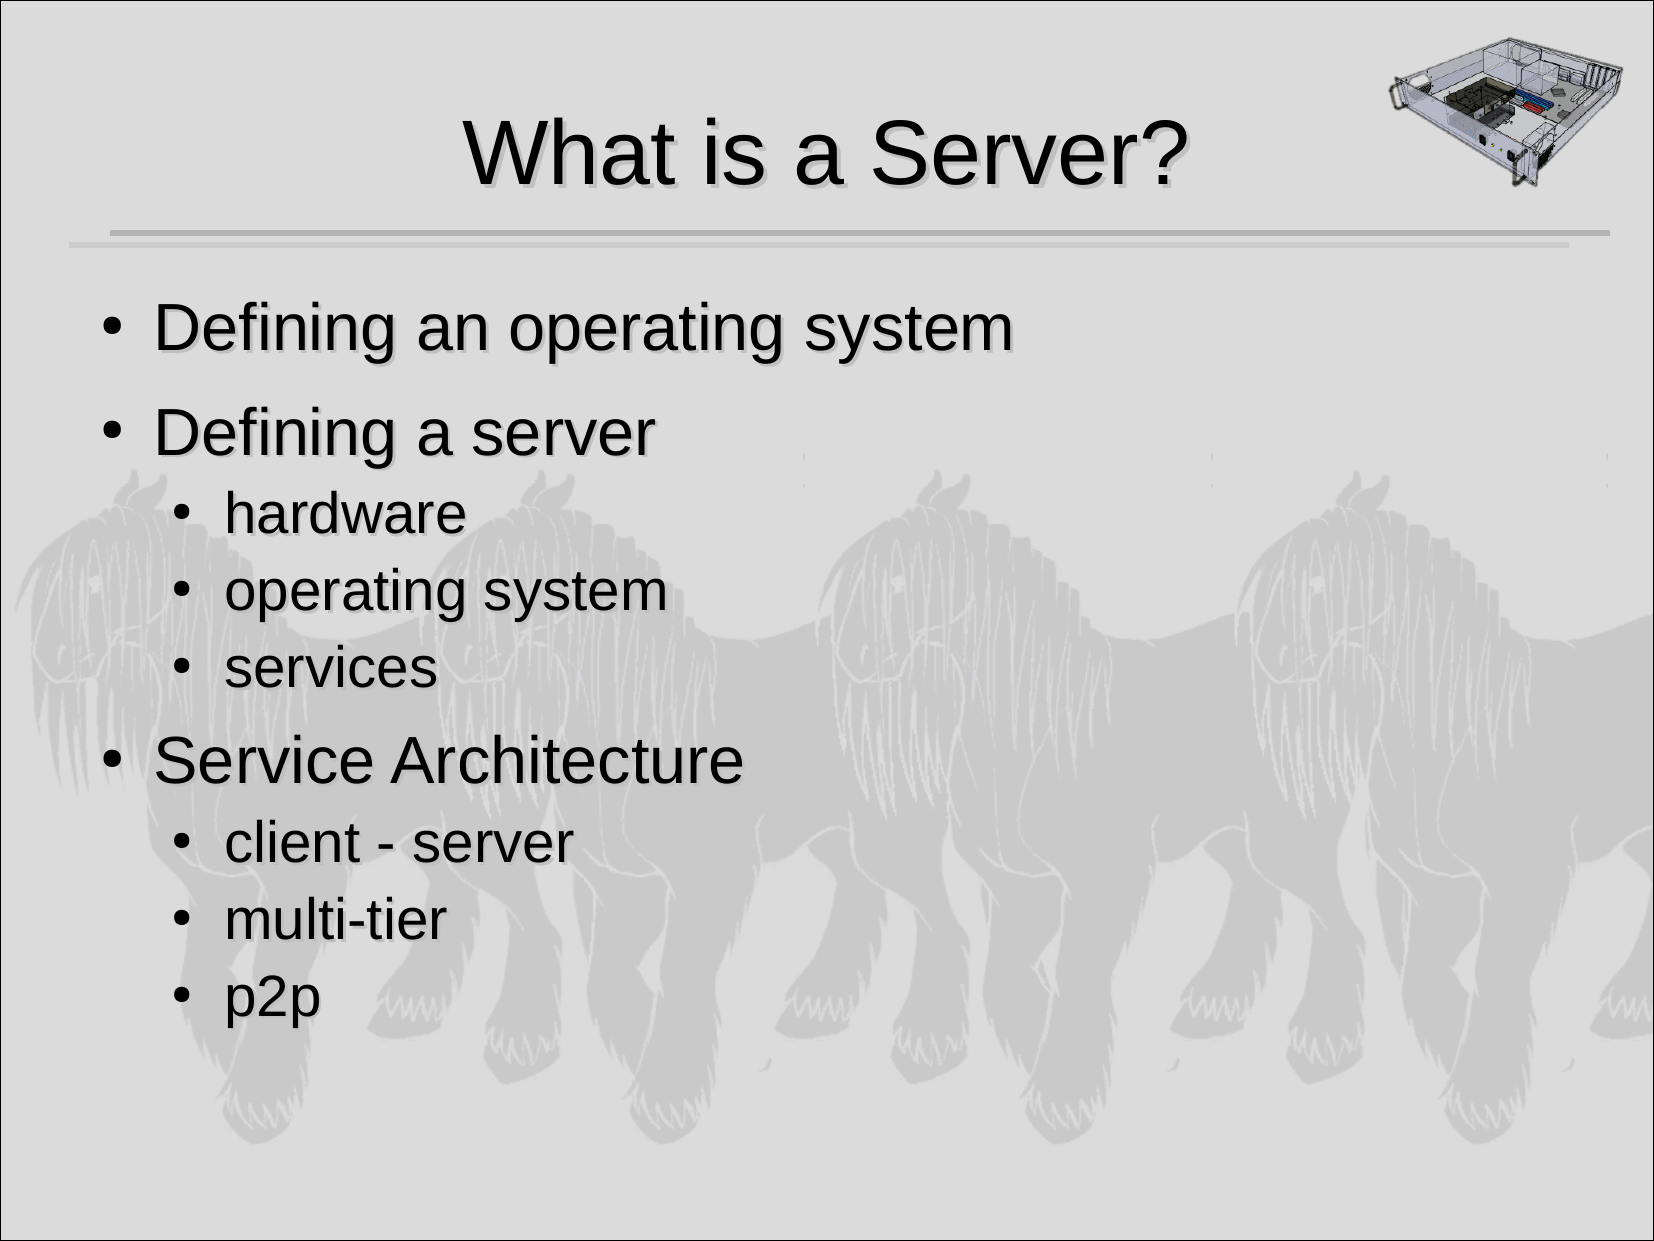

# What is a Server?
Defining an operating system
Defining a server
hardware
operating system
services
Service Architecture
client - server
multi-tier
p2p